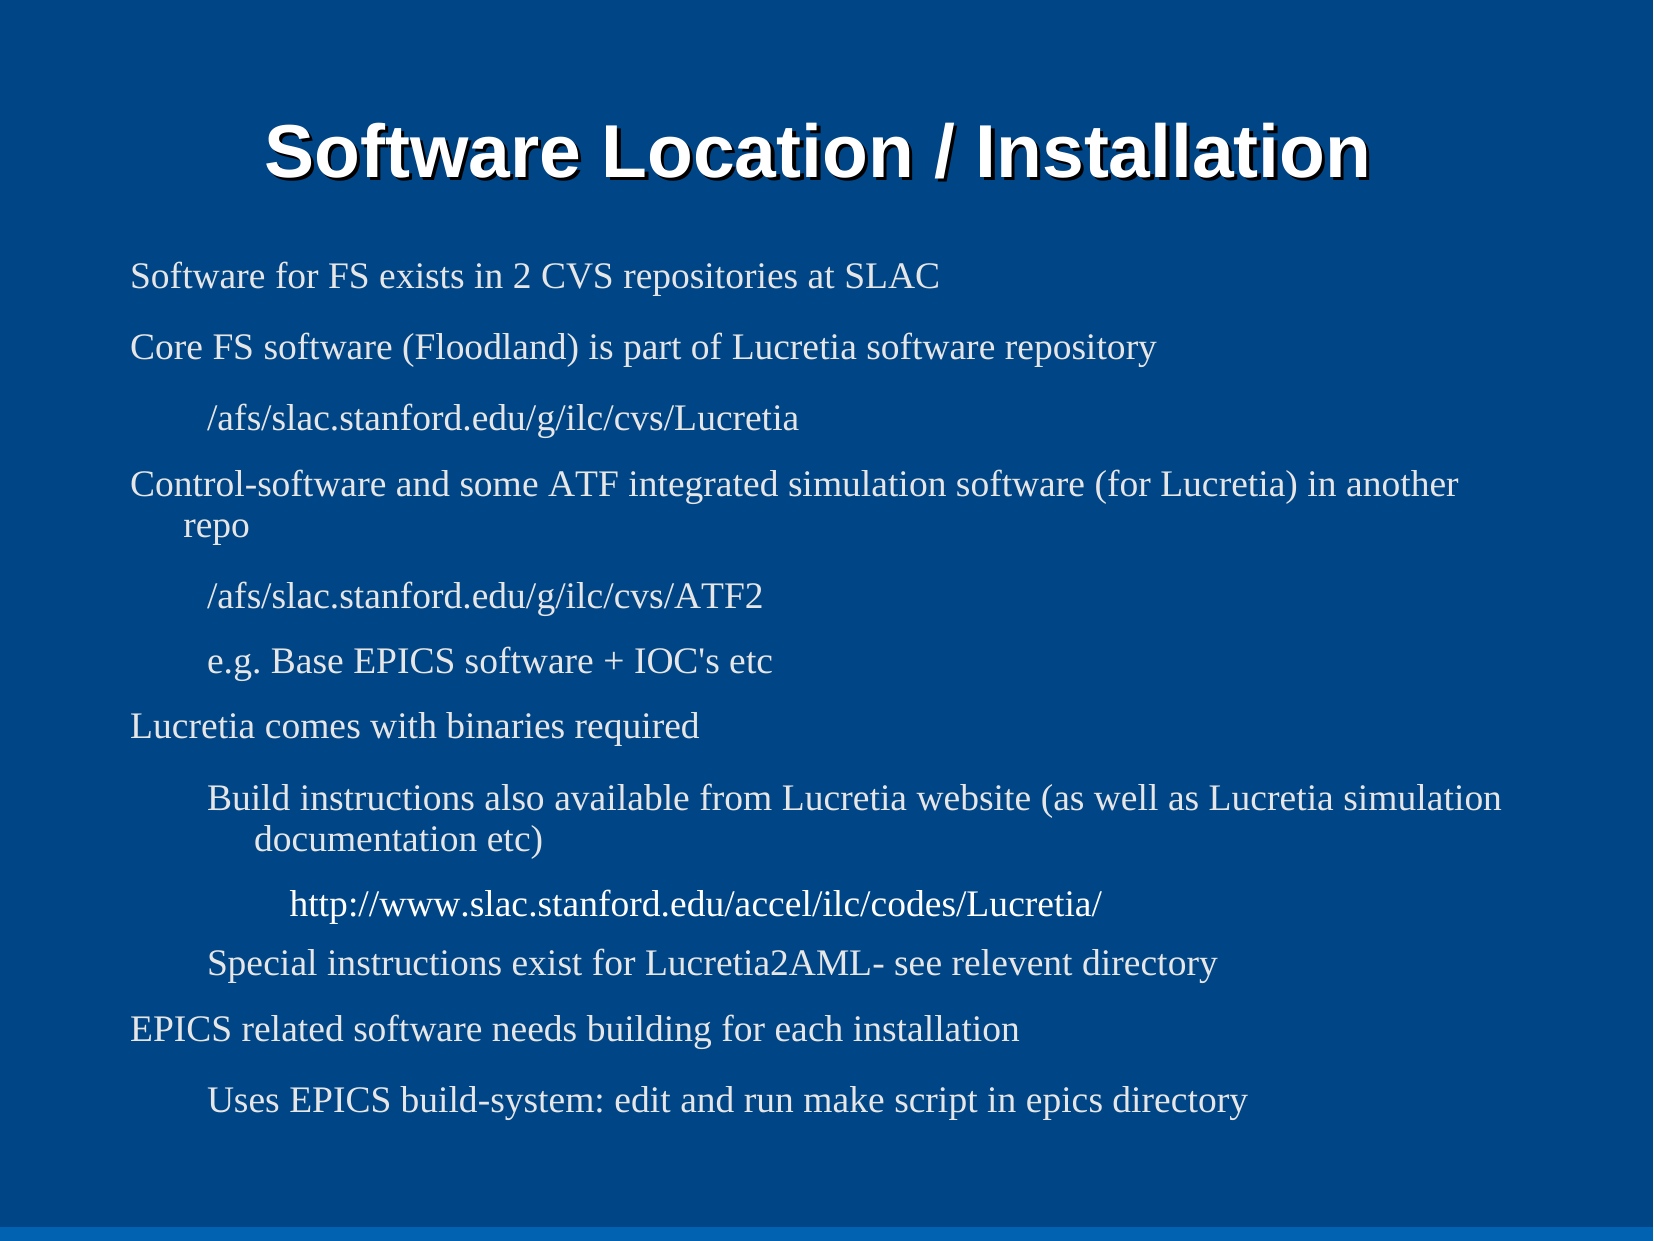

# Software Location / Installation
Software for FS exists in 2 CVS repositories at SLAC
Core FS software (Floodland) is part of Lucretia software repository
/afs/slac.stanford.edu/g/ilc/cvs/Lucretia
Control-software and some ATF integrated simulation software (for Lucretia) in another repo
/afs/slac.stanford.edu/g/ilc/cvs/ATF2
e.g. Base EPICS software + IOC's etc
Lucretia comes with binaries required
Build instructions also available from Lucretia website (as well as Lucretia simulation documentation etc)
http://www.slac.stanford.edu/accel/ilc/codes/Lucretia/
Special instructions exist for Lucretia2AML- see relevent directory
EPICS related software needs building for each installation
Uses EPICS build-system: edit and run make script in epics directory